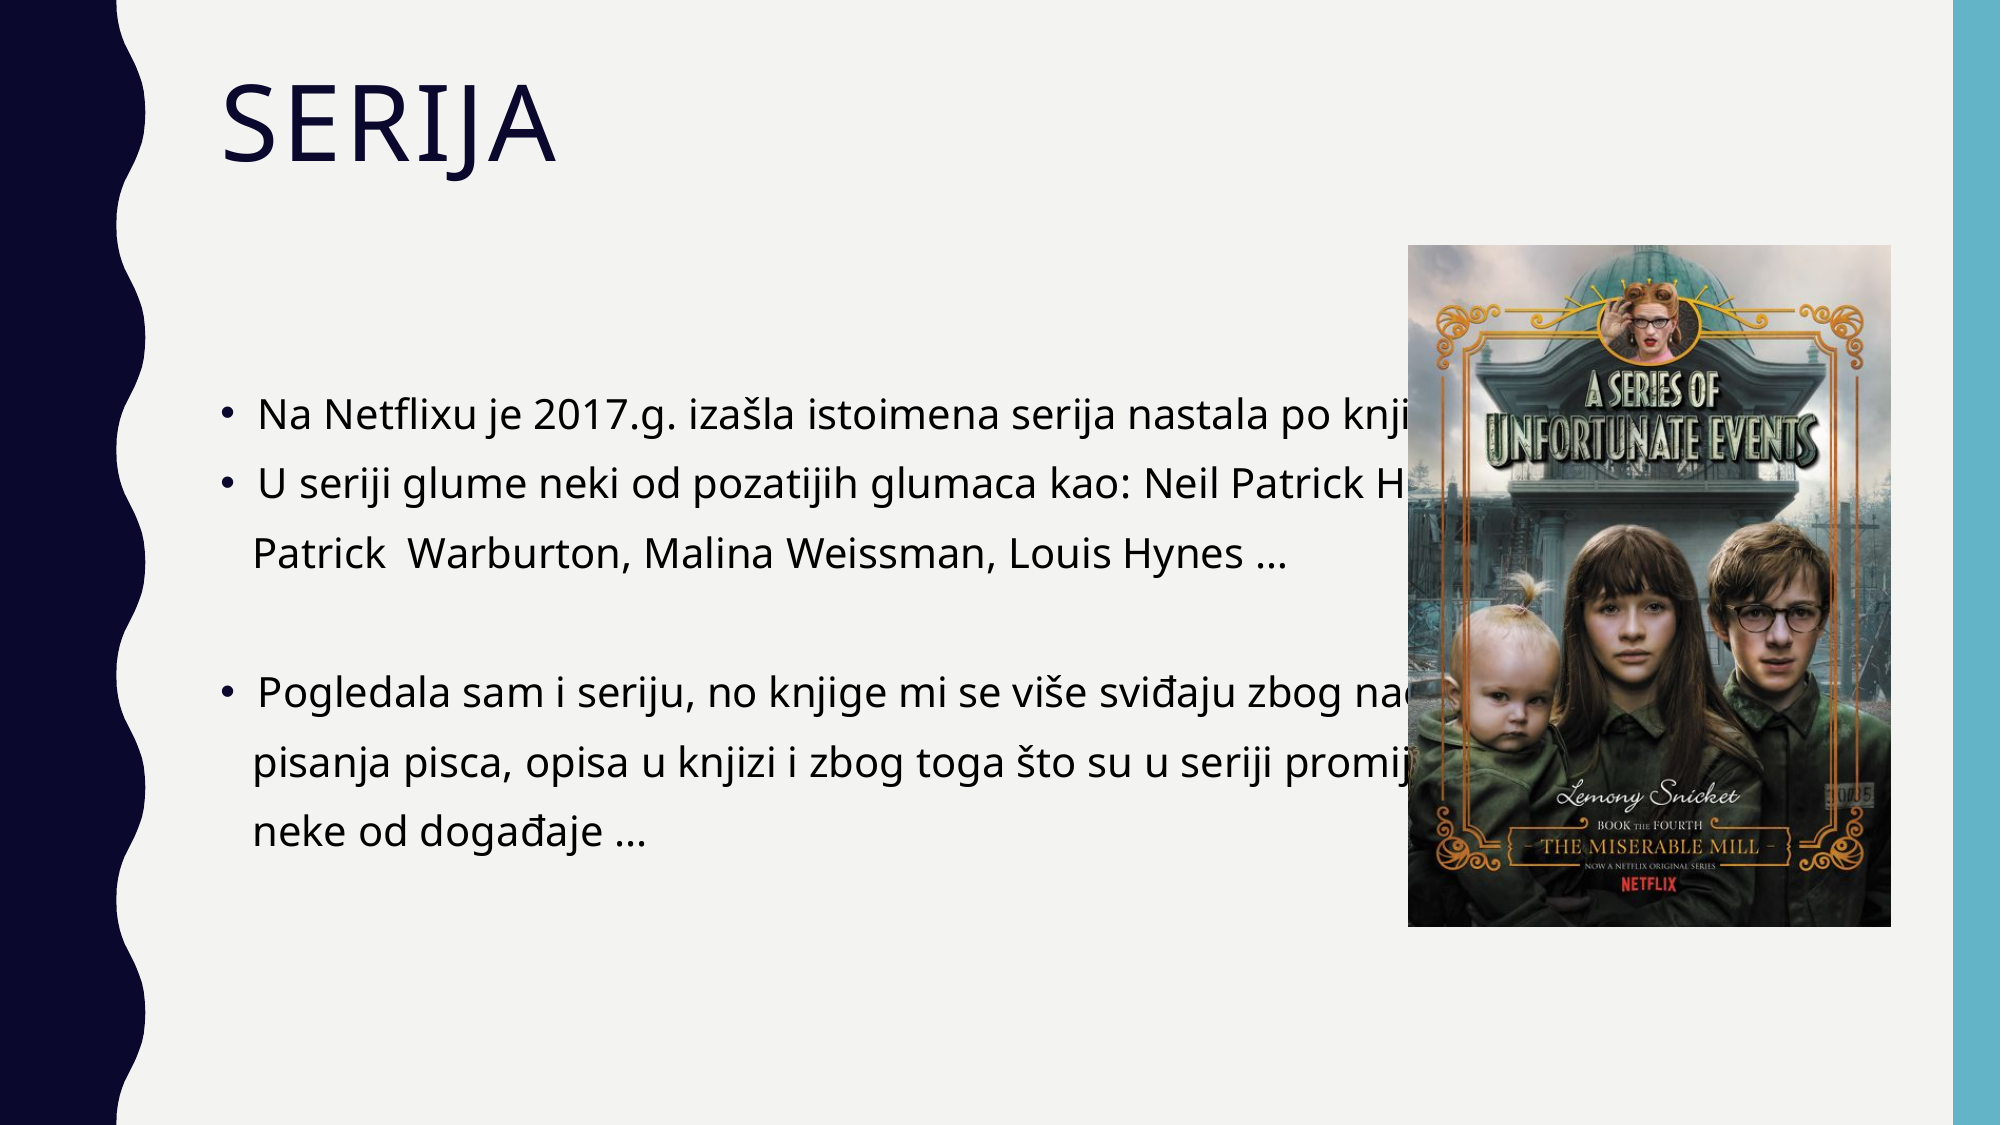

# Serija
Na Netflixu je 2017.g. izašla istoimena serija nastala po knjizi
U seriji glume neki od pozatijih glumaca kao: Neil Patrick Harris,
 Patrick Warburton, Malina Weissman, Louis Hynes …
Pogledala sam i seriju, no knjige mi se više sviđaju zbog načina
 pisanja pisca, opisa u knjizi i zbog toga što su u seriji promijenili
 neke od događaje ...